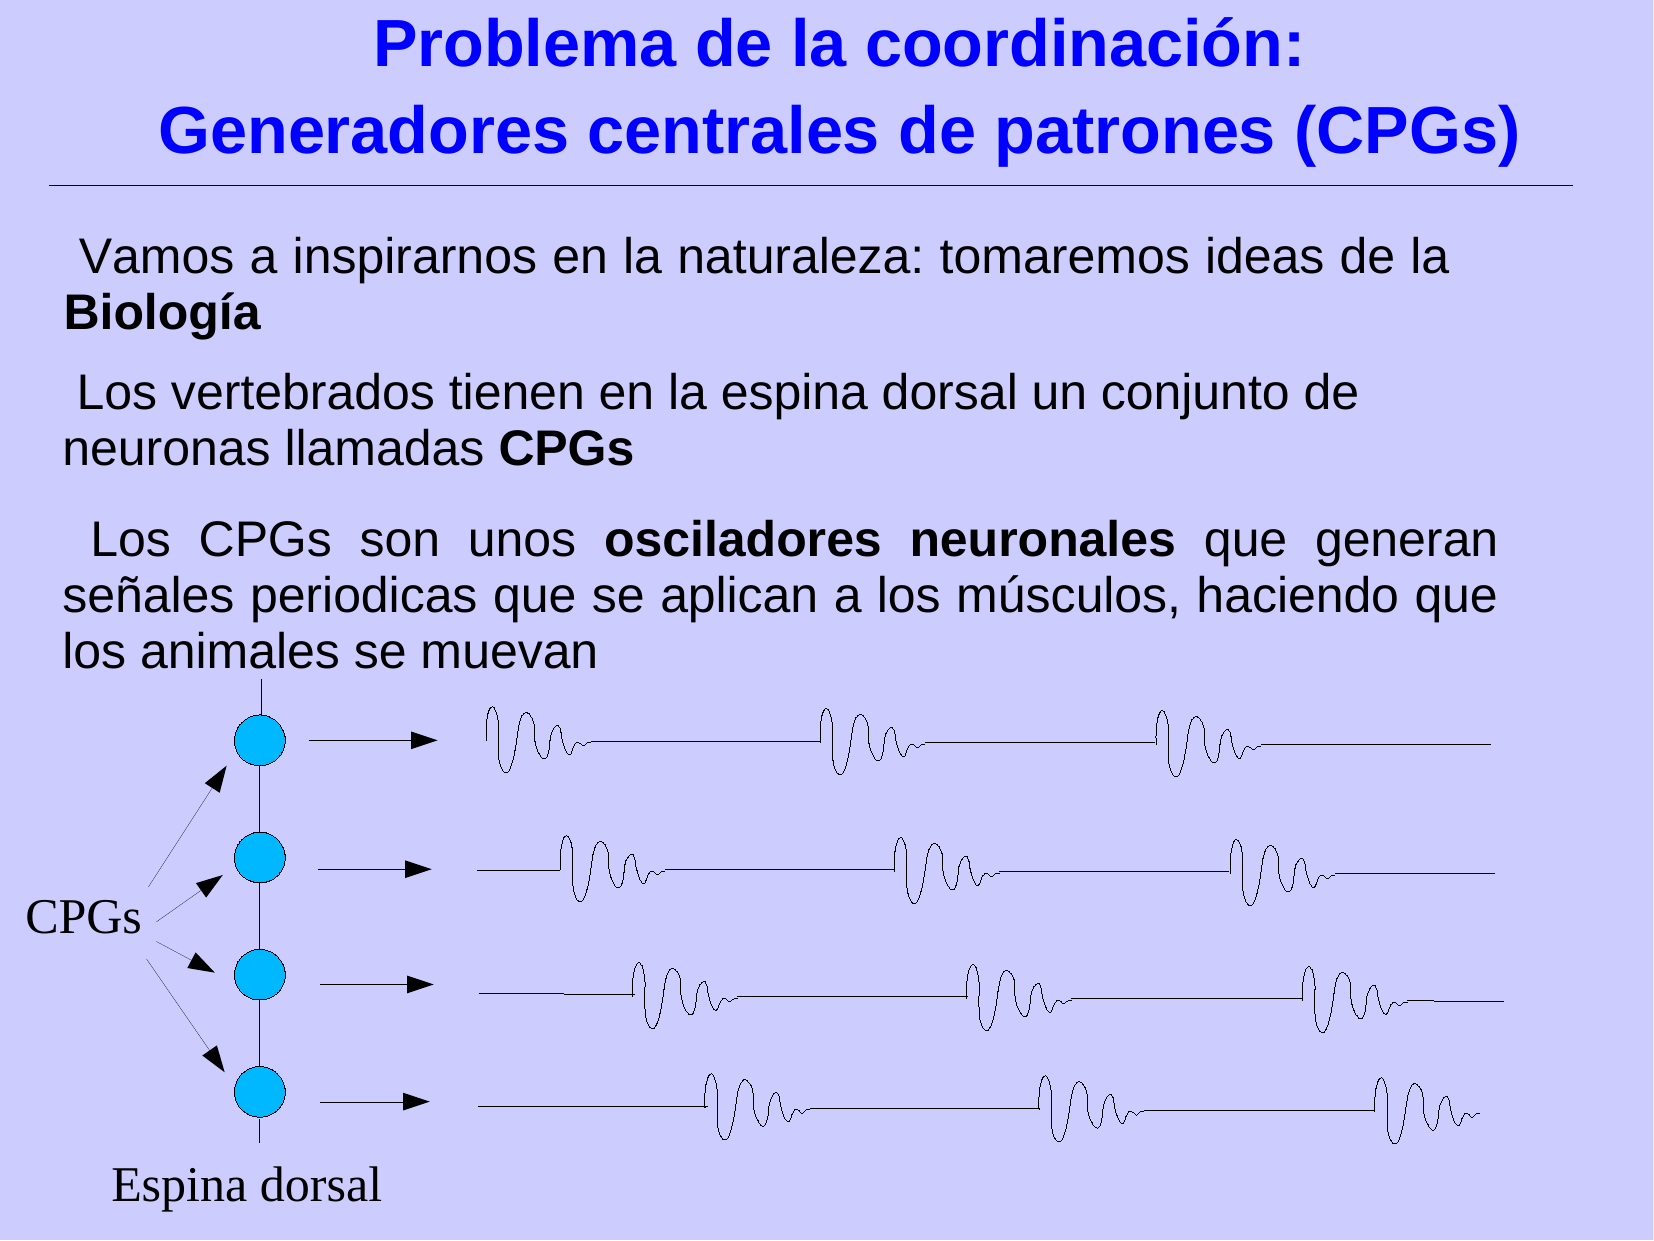

# Problema de la coordinación: Generadores centrales de patrones (CPGs)
 Vamos a inspirarnos en la naturaleza: tomaremos ideas de la Biología
 Los vertebrados tienen en la espina dorsal un conjunto de neuronas llamadas CPGs
 Los CPGs son unos osciladores neuronales que generan señales periodicas que se aplican a los músculos, haciendo que los animales se muevan
CPGs
Espina dorsal